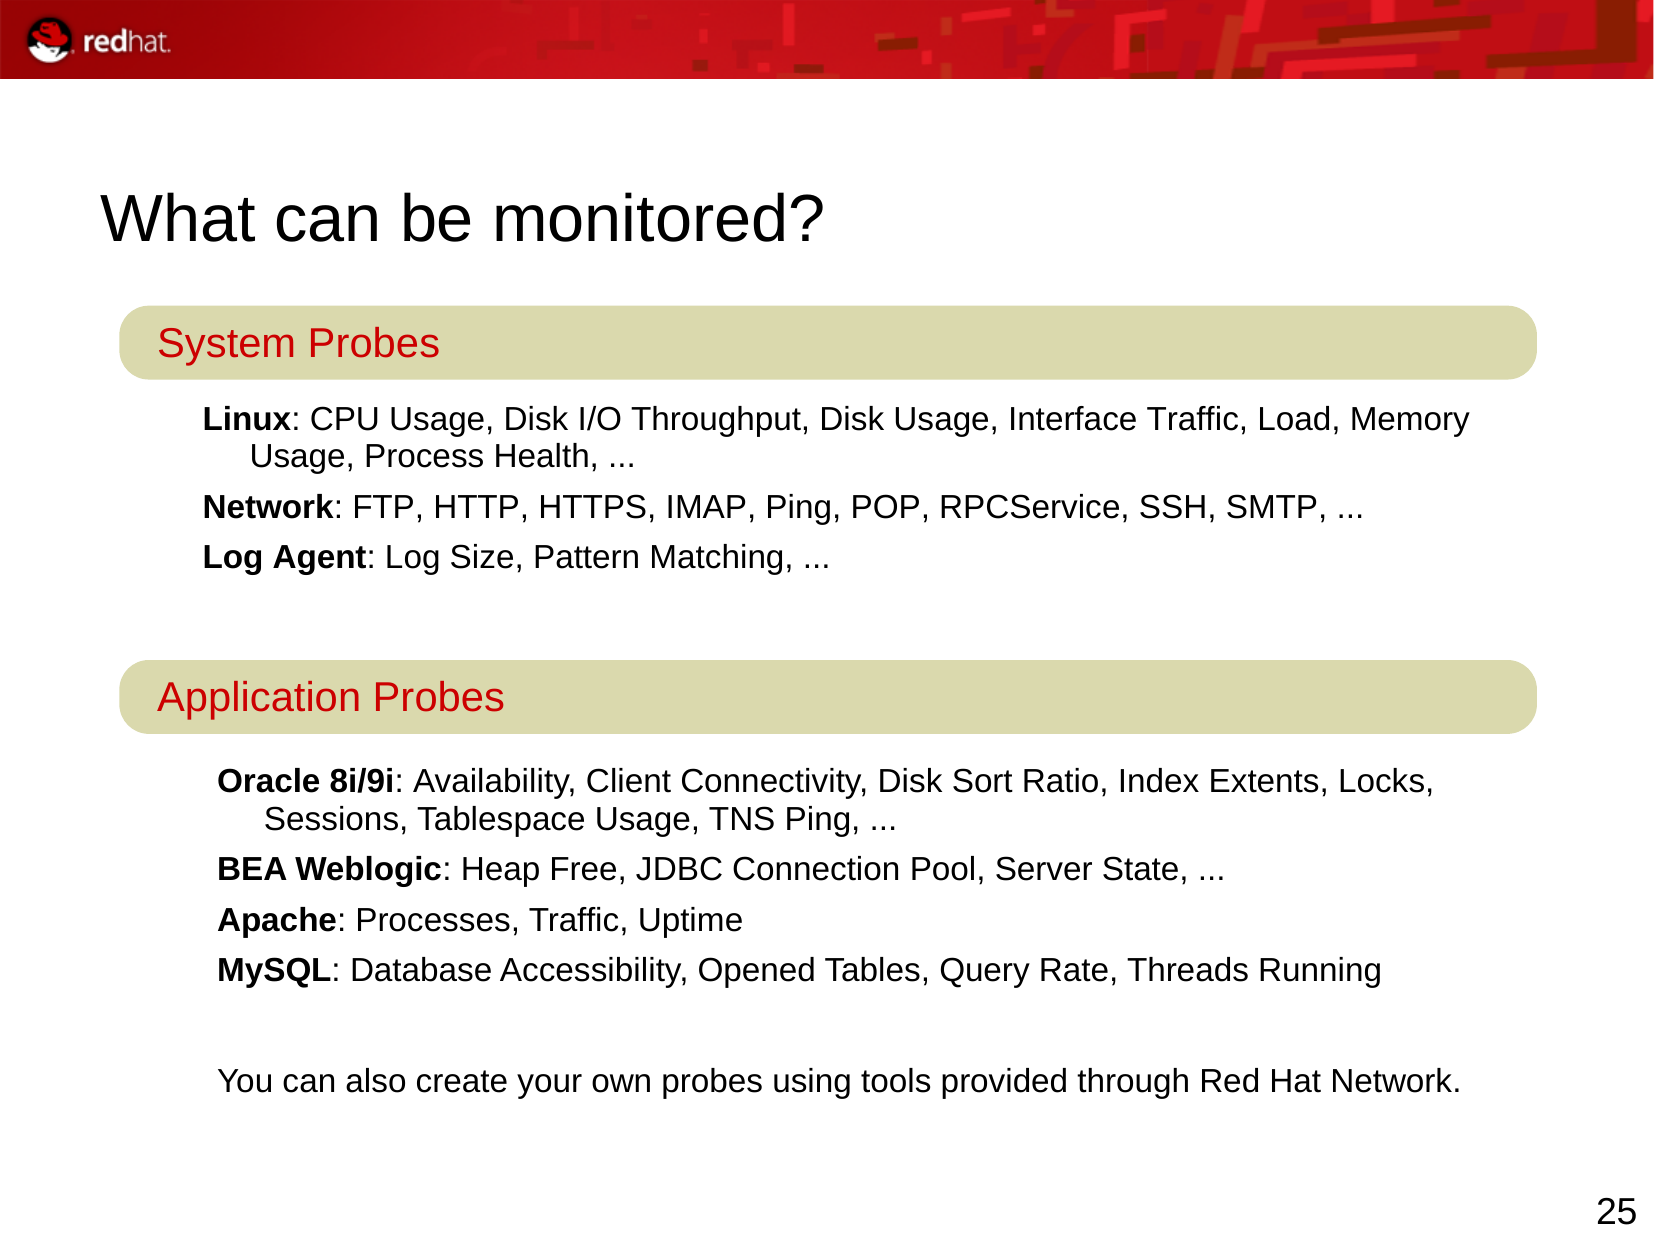

What can be monitored?
 System Probes
# Linux: CPU Usage, Disk I/O Throughput, Disk Usage, Interface Traffic, Load, Memory Usage, Process Health, ...
Network: FTP, HTTP, HTTPS, IMAP, Ping, POP, RPCService, SSH, SMTP, ...
Log Agent: Log Size, Pattern Matching, ...
 Application Probes
Oracle 8i/9i: Availability, Client Connectivity, Disk Sort Ratio, Index Extents, Locks, Sessions, Tablespace Usage, TNS Ping, ...
BEA Weblogic: Heap Free, JDBC Connection Pool, Server State, ...
Apache: Processes, Traffic, Uptime
MySQL: Database Accessibility, Opened Tables, Query Rate, Threads Running
You can also create your own probes using tools provided through Red Hat Network.